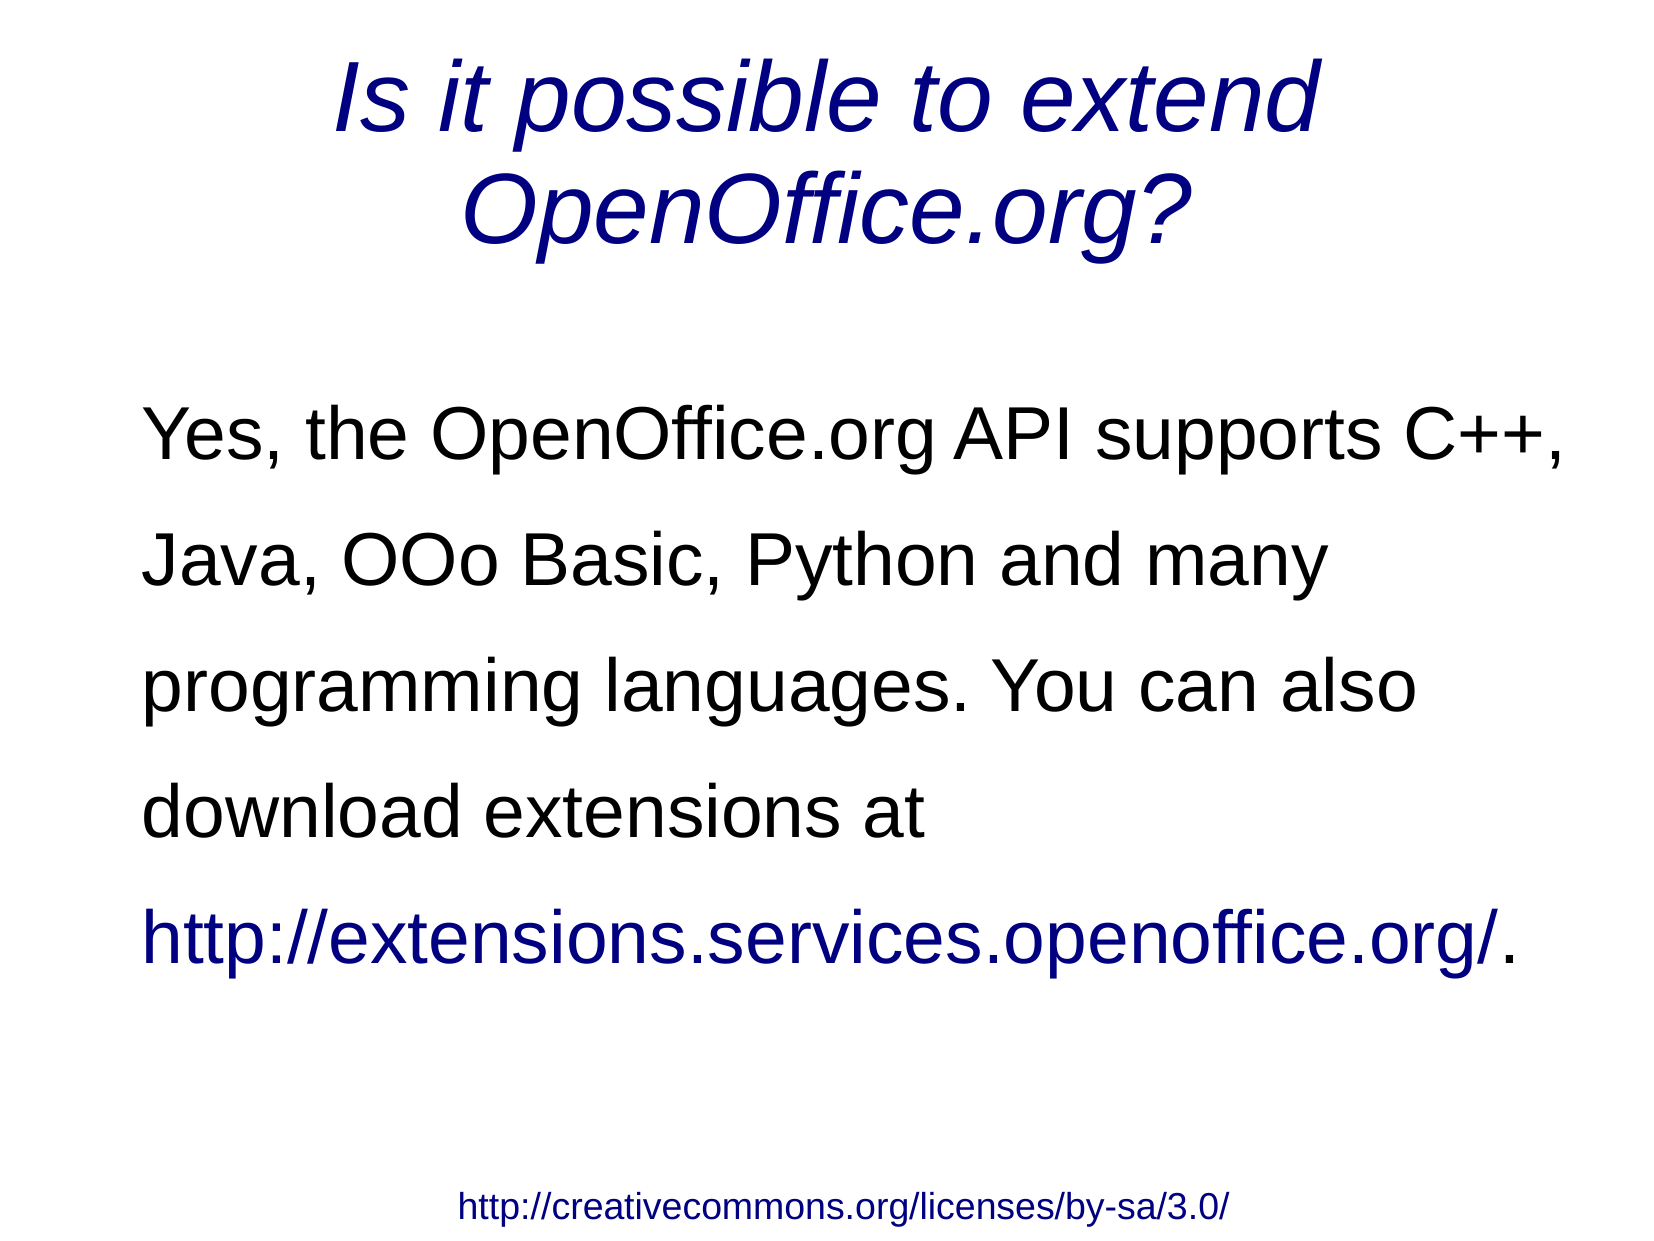

# Is it possible to extend OpenOffice.org?
Yes, the OpenOffice.org API supports C++, Java, OOo Basic, Python and many programming languages. You can also download extensions at http://extensions.services.openoffice.org/.